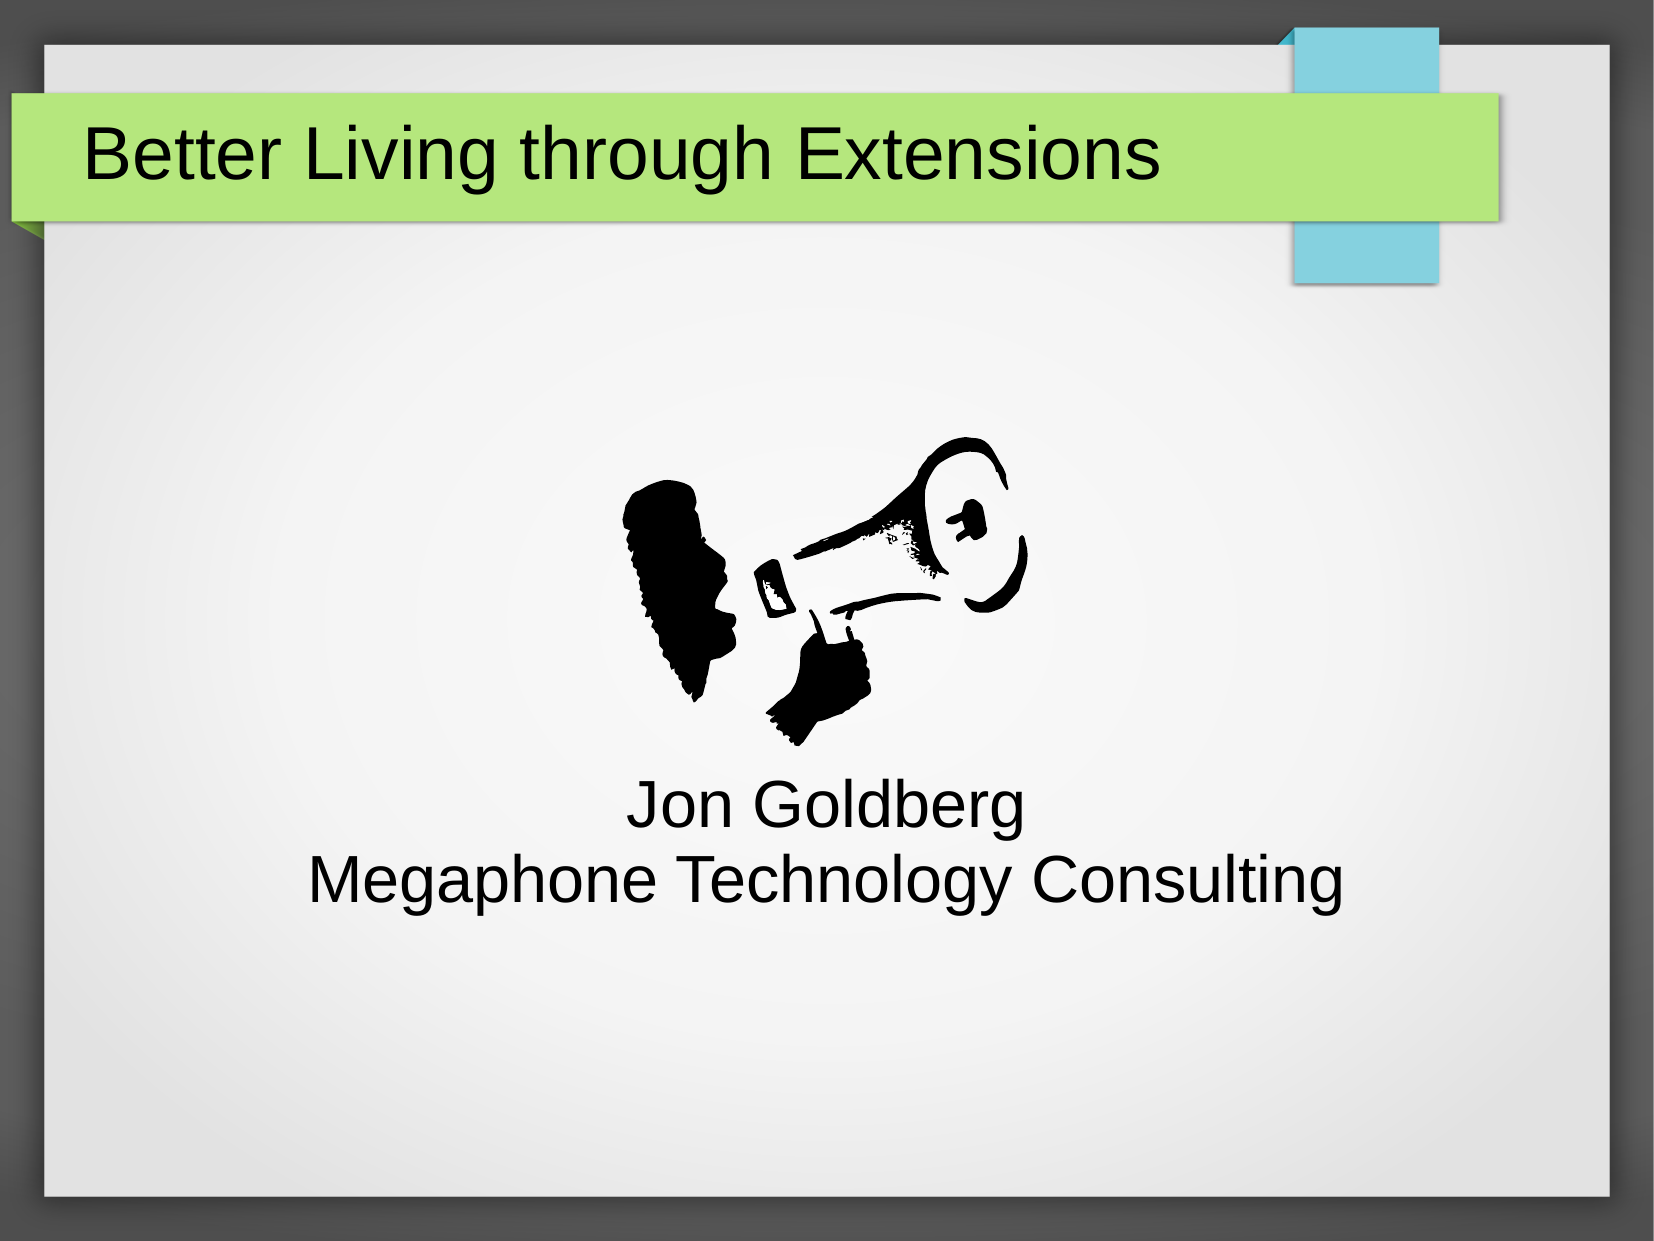

# Better Living through Extensions
Jon Goldberg
Megaphone Technology Consulting